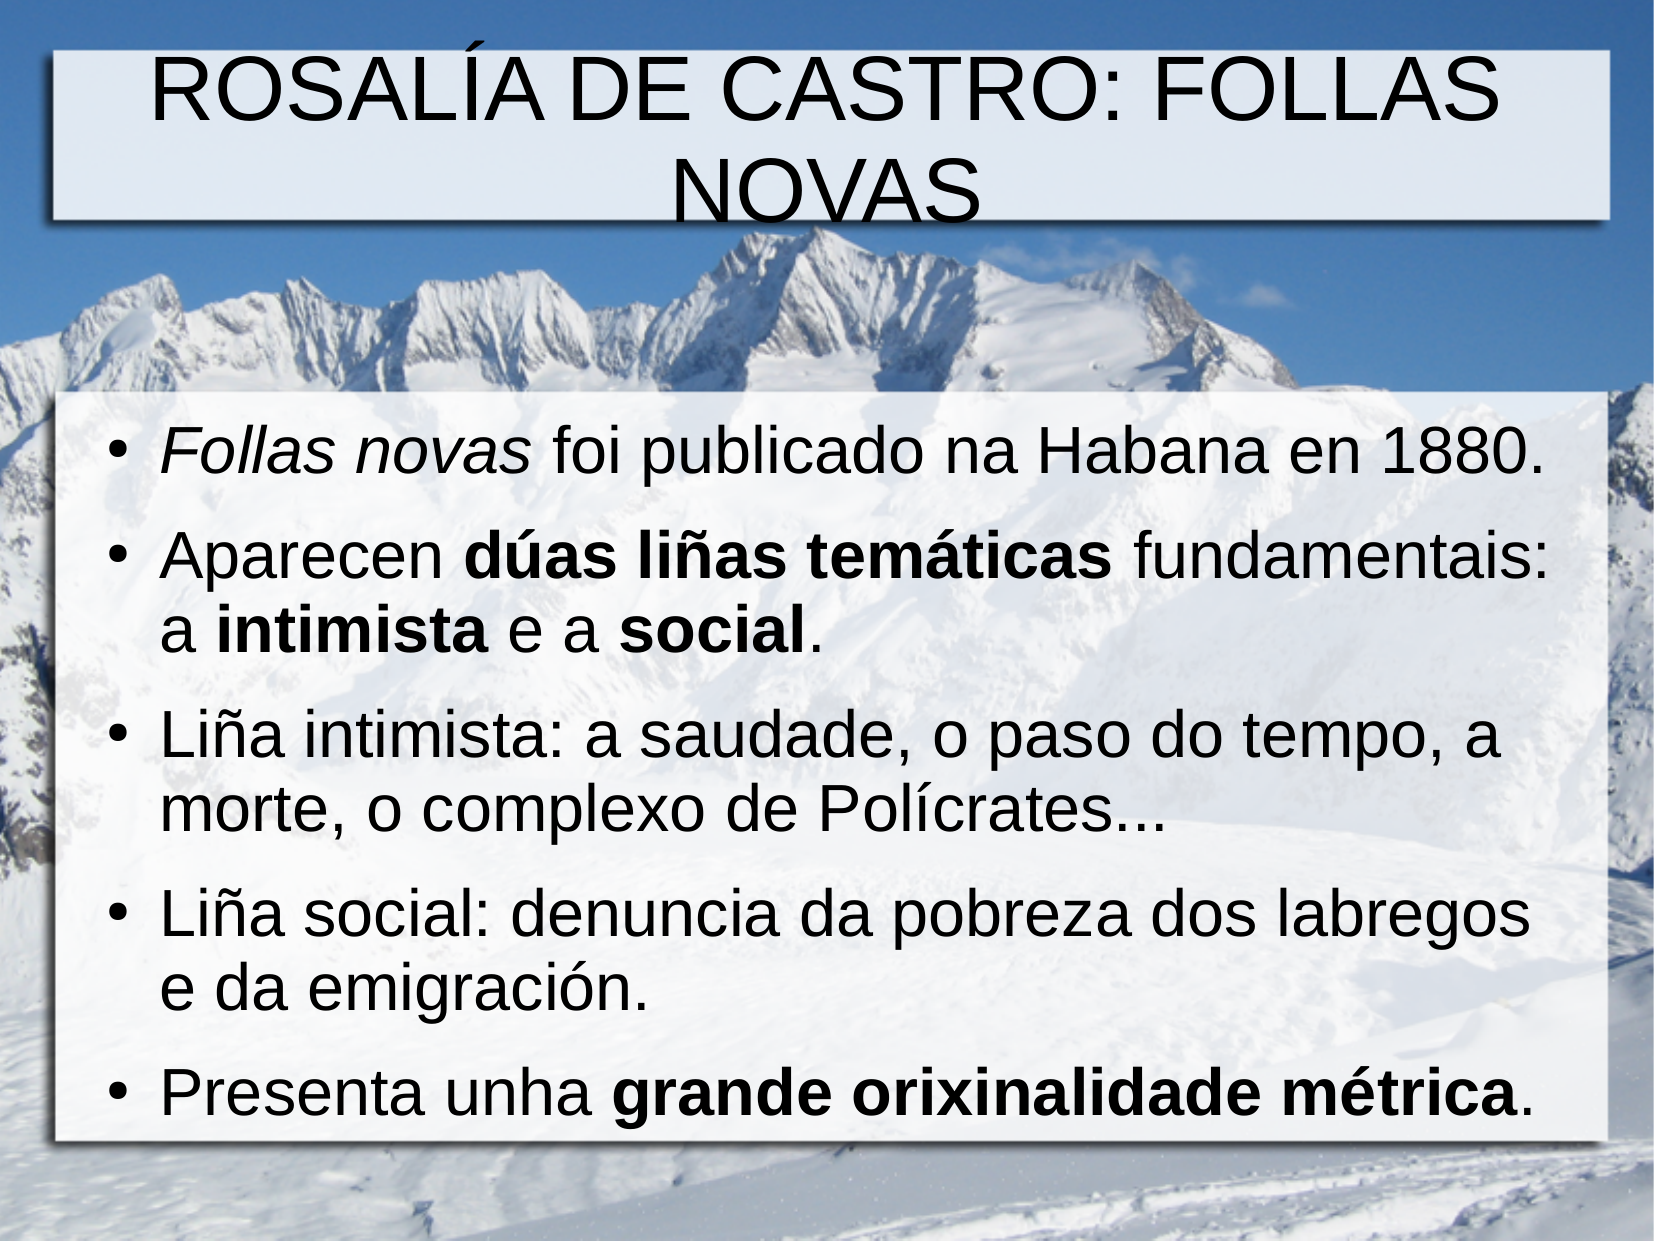

# ROSALÍA DE CASTRO: FOLLAS NOVAS
Follas novas foi publicado na Habana en 1880.
Aparecen dúas liñas temáticas fundamentais: a intimista e a social.
Liña intimista: a saudade, o paso do tempo, a morte, o complexo de Polícrates...
Liña social: denuncia da pobreza dos labregos e da emigración.
Presenta unha grande orixinalidade métrica.